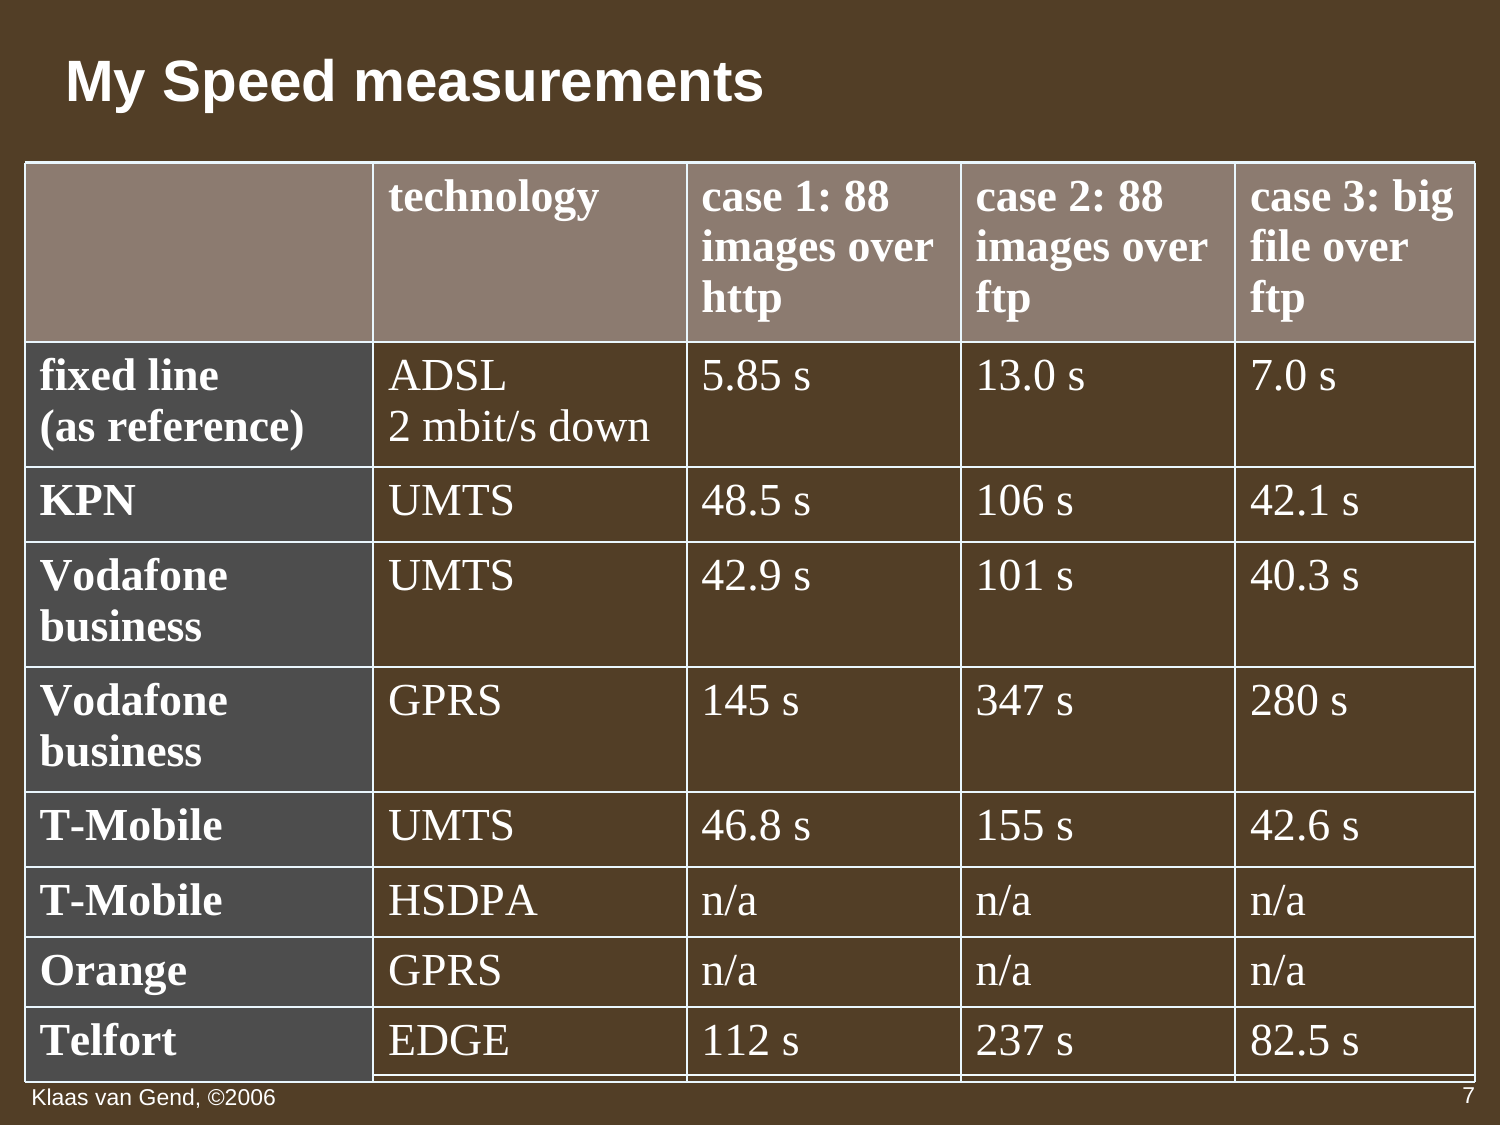

# My Speed measurements
technology
case 1: 88 images over http
case 2: 88 images over ftp
case 3: big file over ftp
fixed line
(as reference)
ADSL
2 mbit/s down
5.85 s
13.0 s
7.0 s
KPN
UMTS
48.5 s
106 s
42.1 s
Vodafone business
UMTS
42.9 s
101 s
40.3 s
Vodafone business
GPRS
145 s
347 s
280 s
T-Mobile
UMTS
46.8 s
155 s
42.6 s
T-Mobile
HSDPA
n/a
n/a
n/a
Orange
GPRS
n/a
n/a
n/a
Telfort
EDGE
112 s
237 s
82.5 s
7